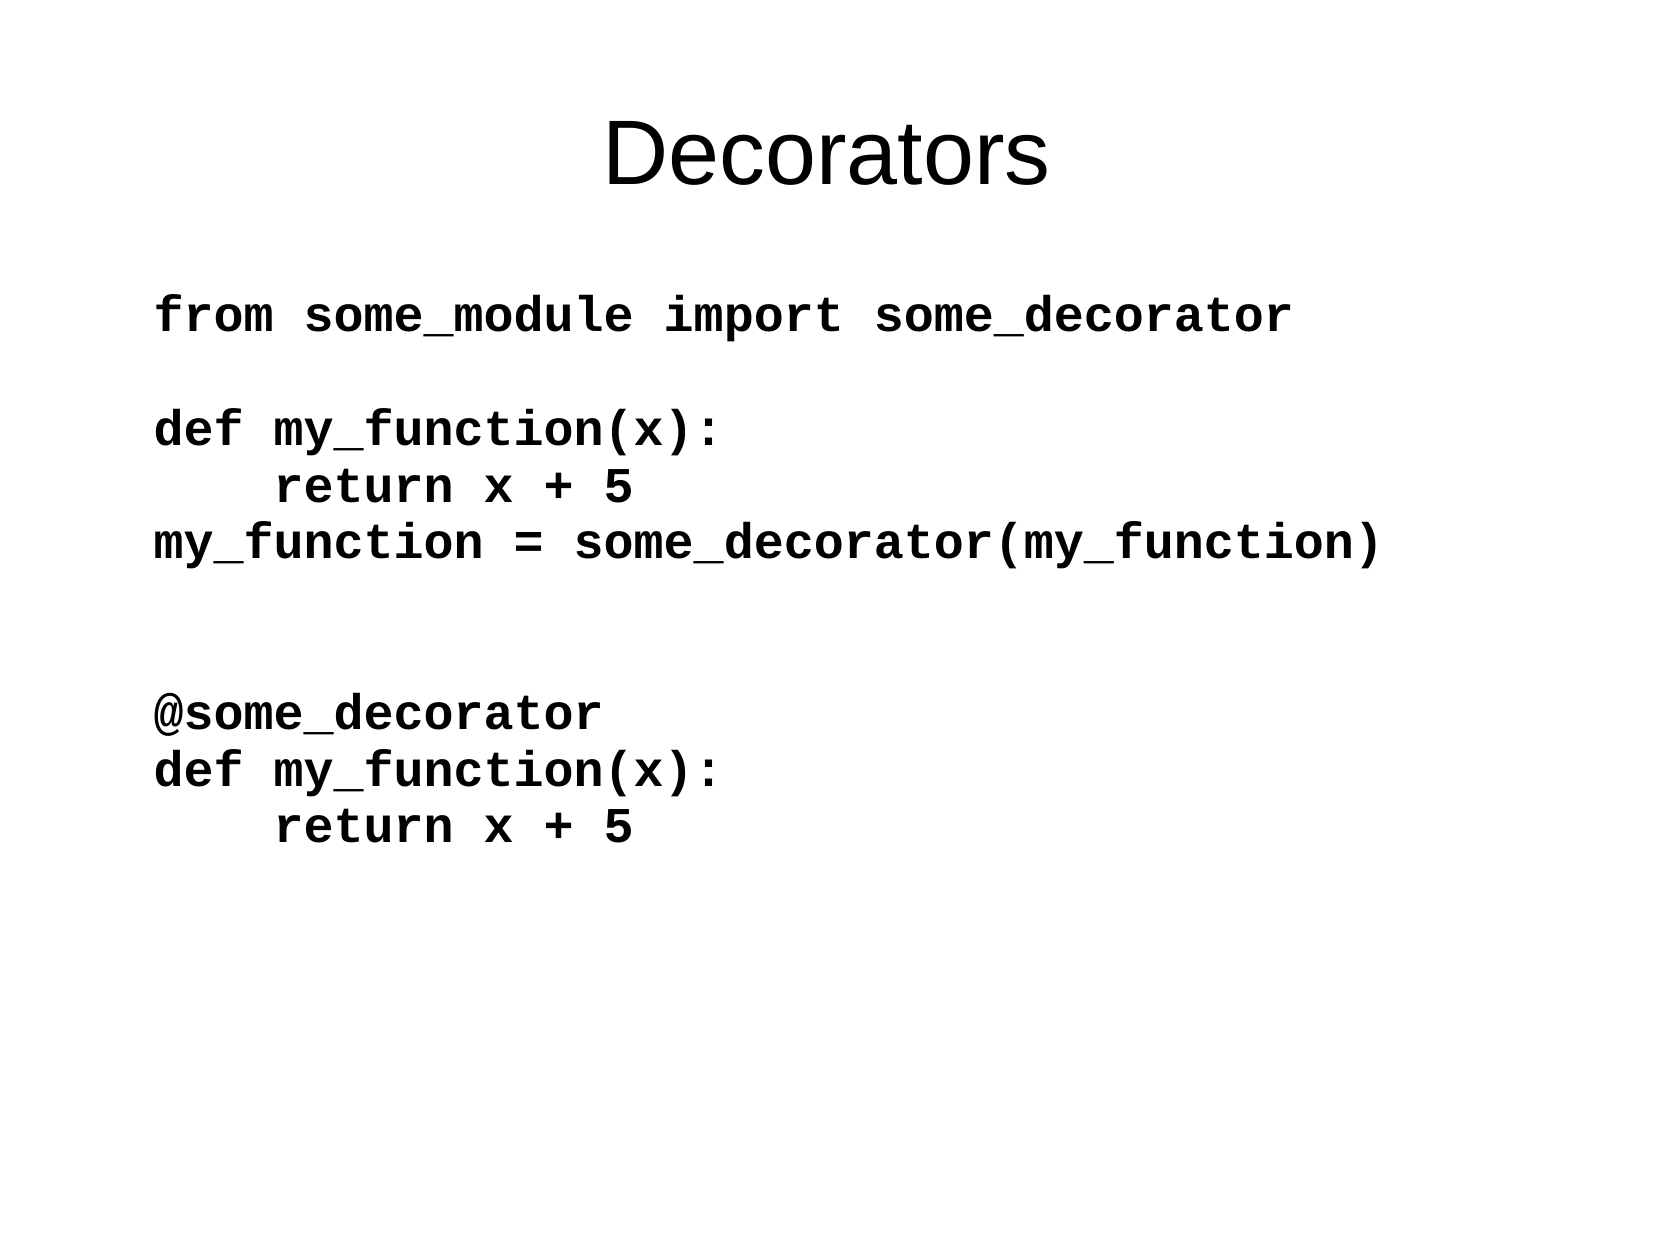

# Decorators
from some_module import some_decorator
def my_function(x):
 return x + 5
my_function = some_decorator(my_function)
@some_decorator
def my_function(x):
 return x + 5